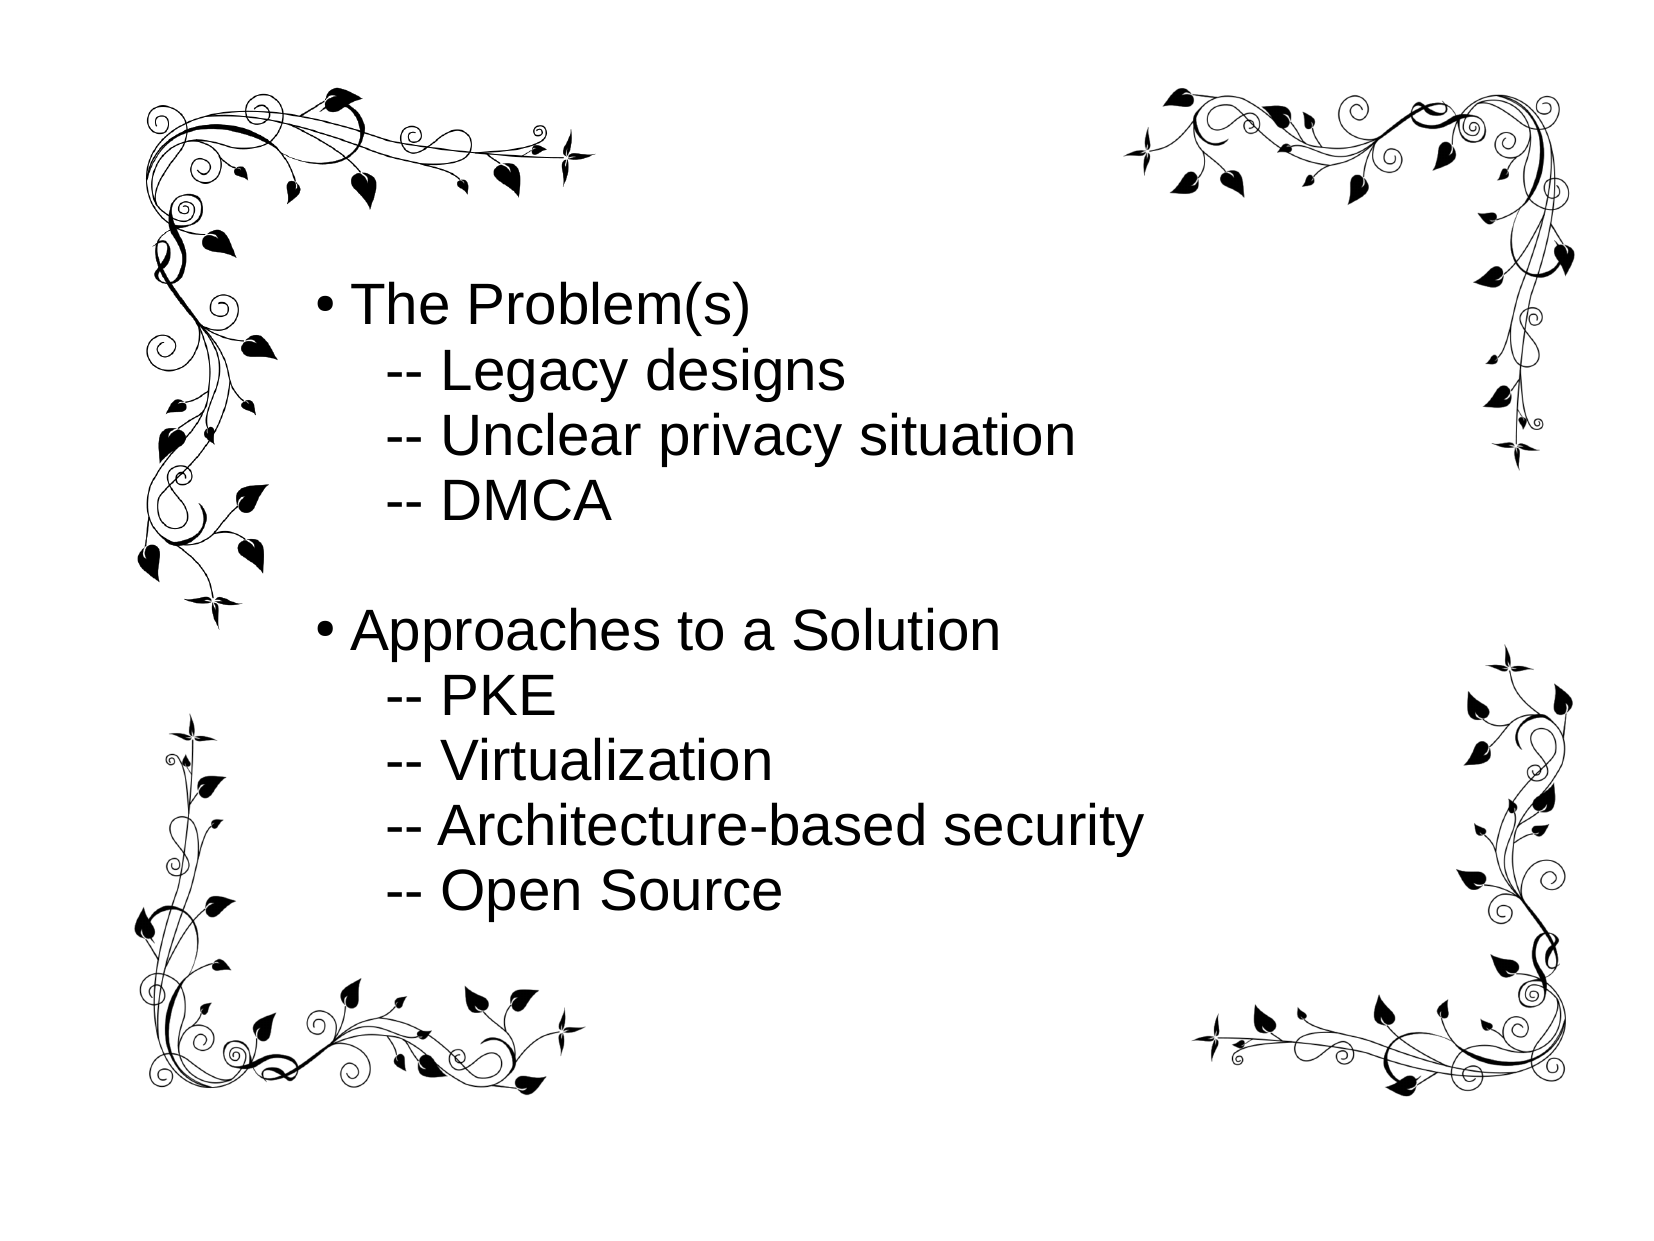

The Problem(s)
-- Legacy designs
-- Unclear privacy situation
-- DMCA
Approaches to a Solution
-- PKE
-- Virtualization
-- Architecture-based security
-- Open Source